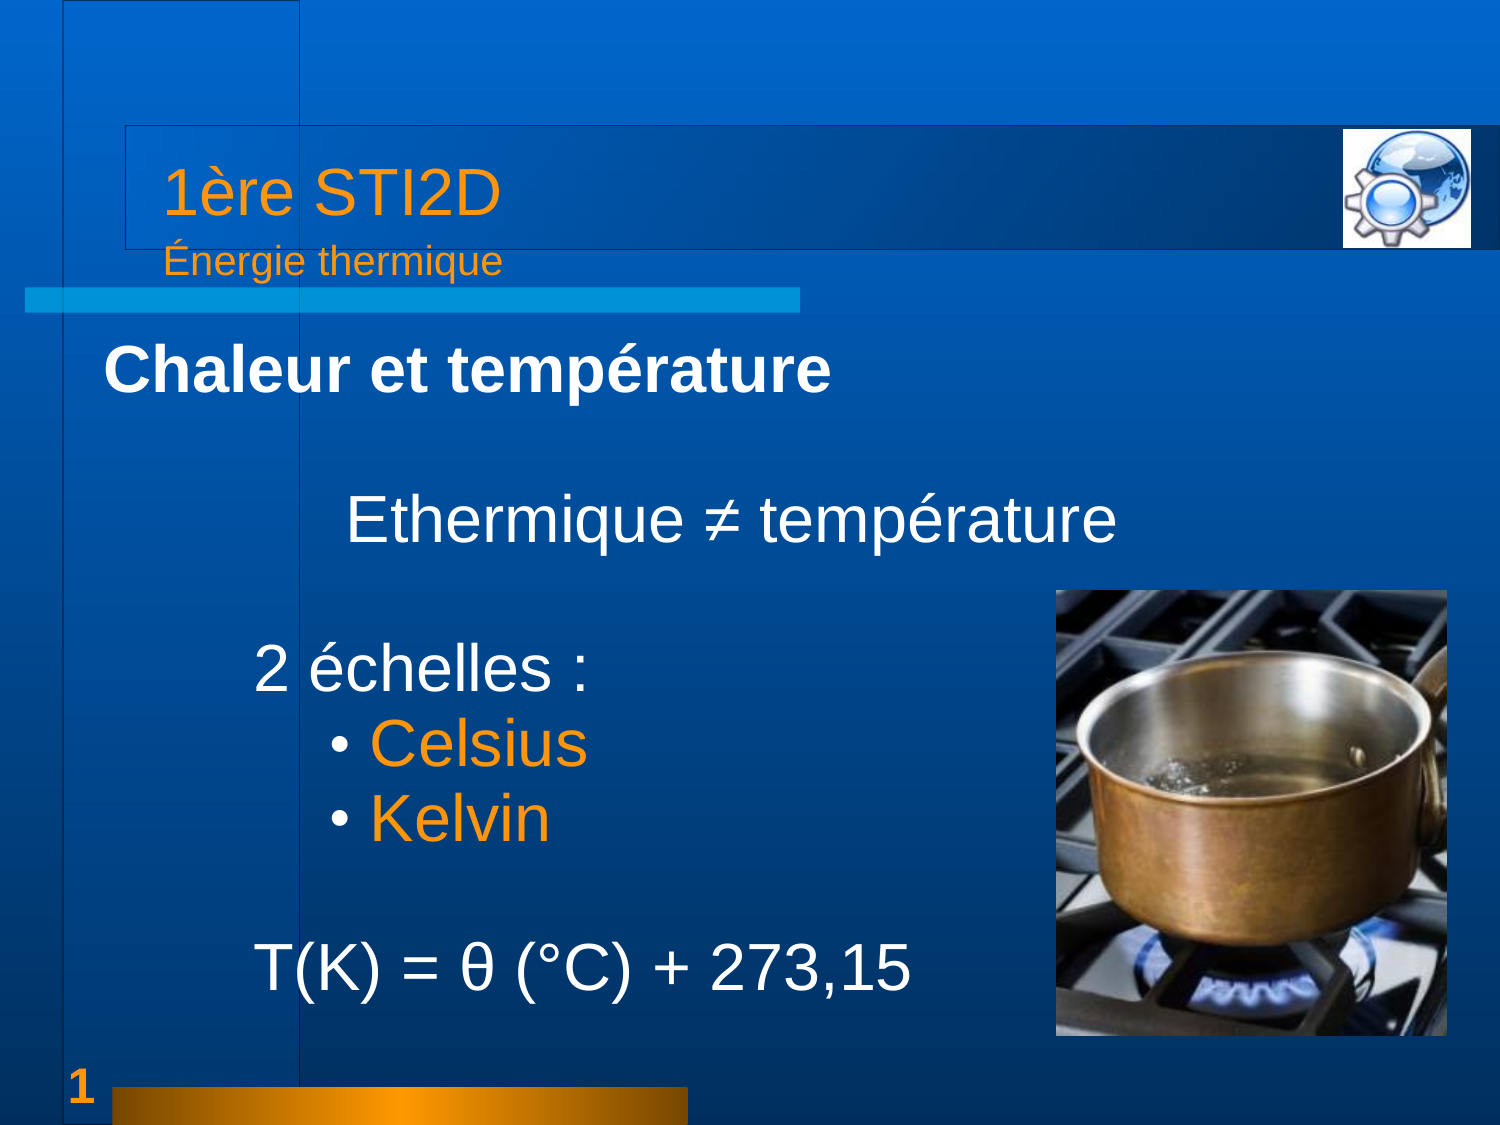

Chaleur et température
Ethermique ≠ température
	2 échelles :
 Celsius
 Kelvin
	T(K) = θ (°C) + 273,15